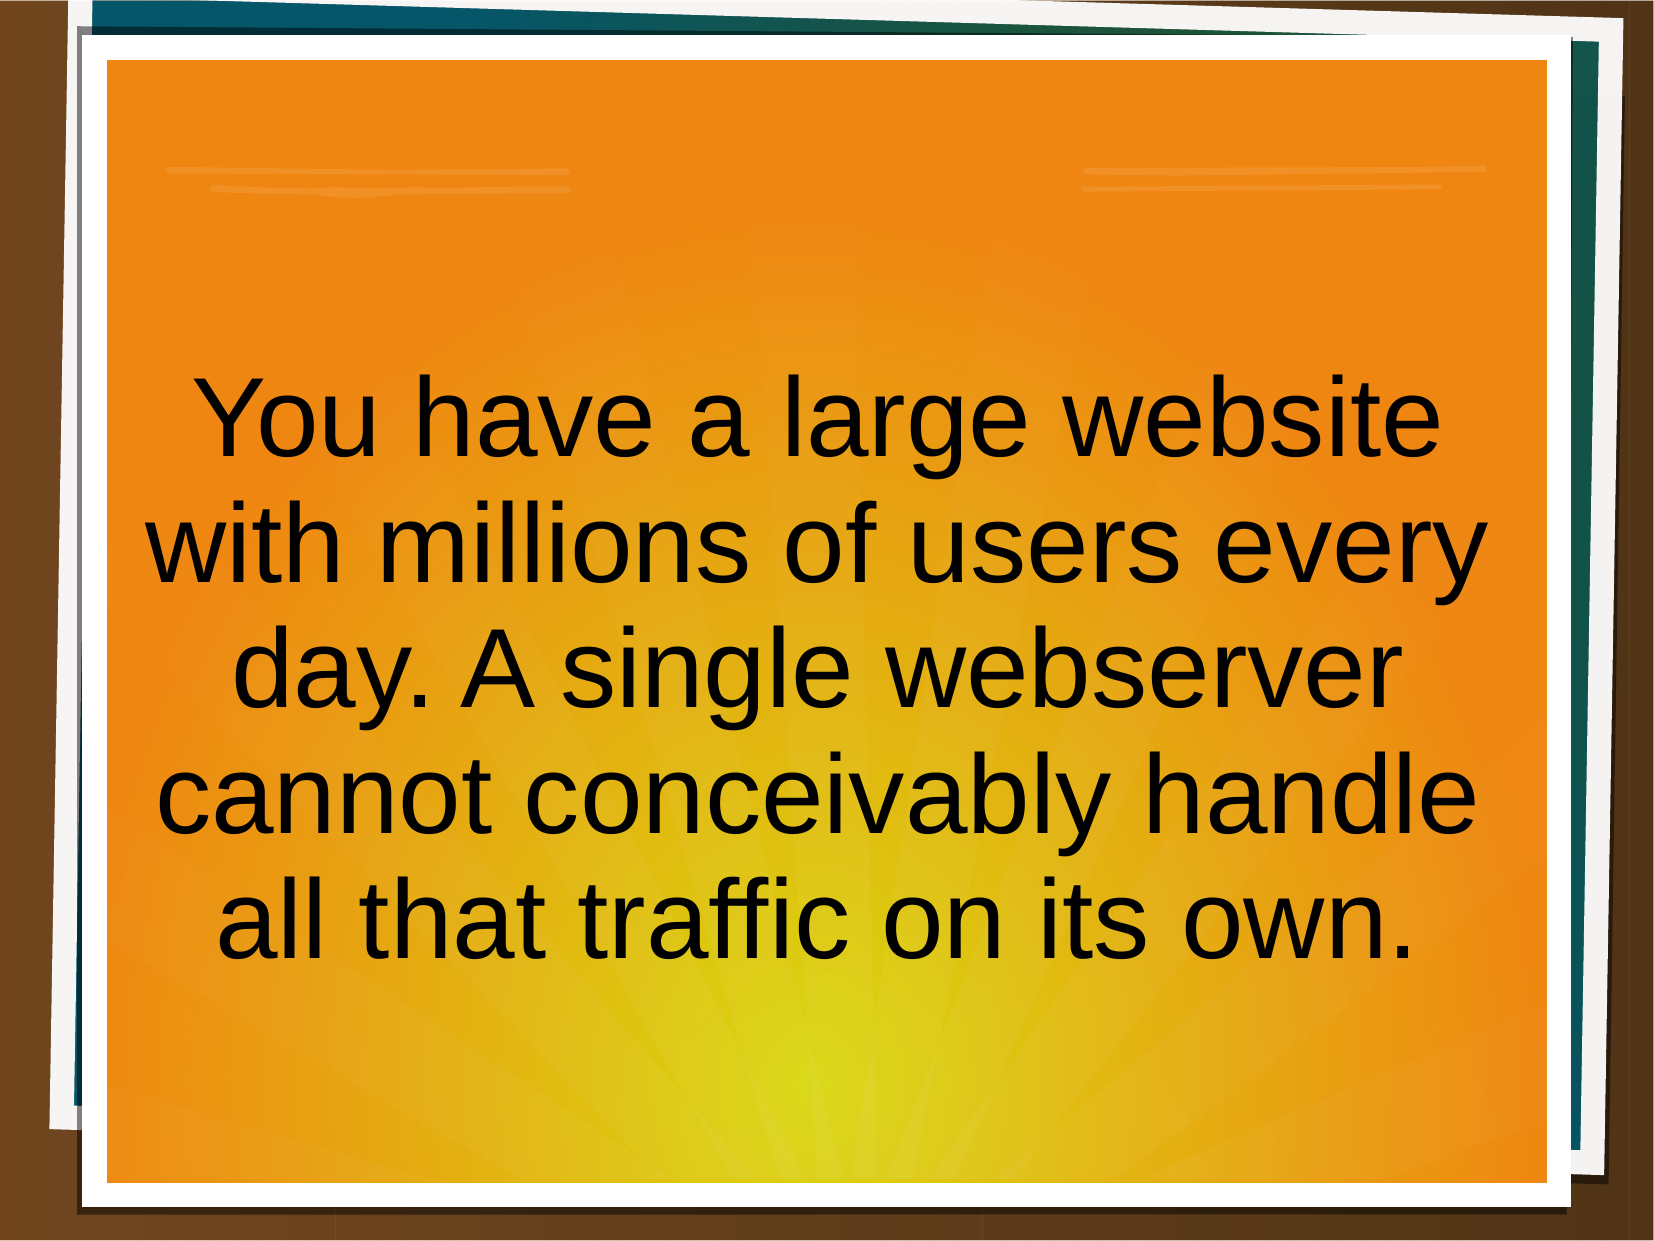

# You have a large website with millions of users every day. A single webserver cannot conceivably handle all that traffic on its own.